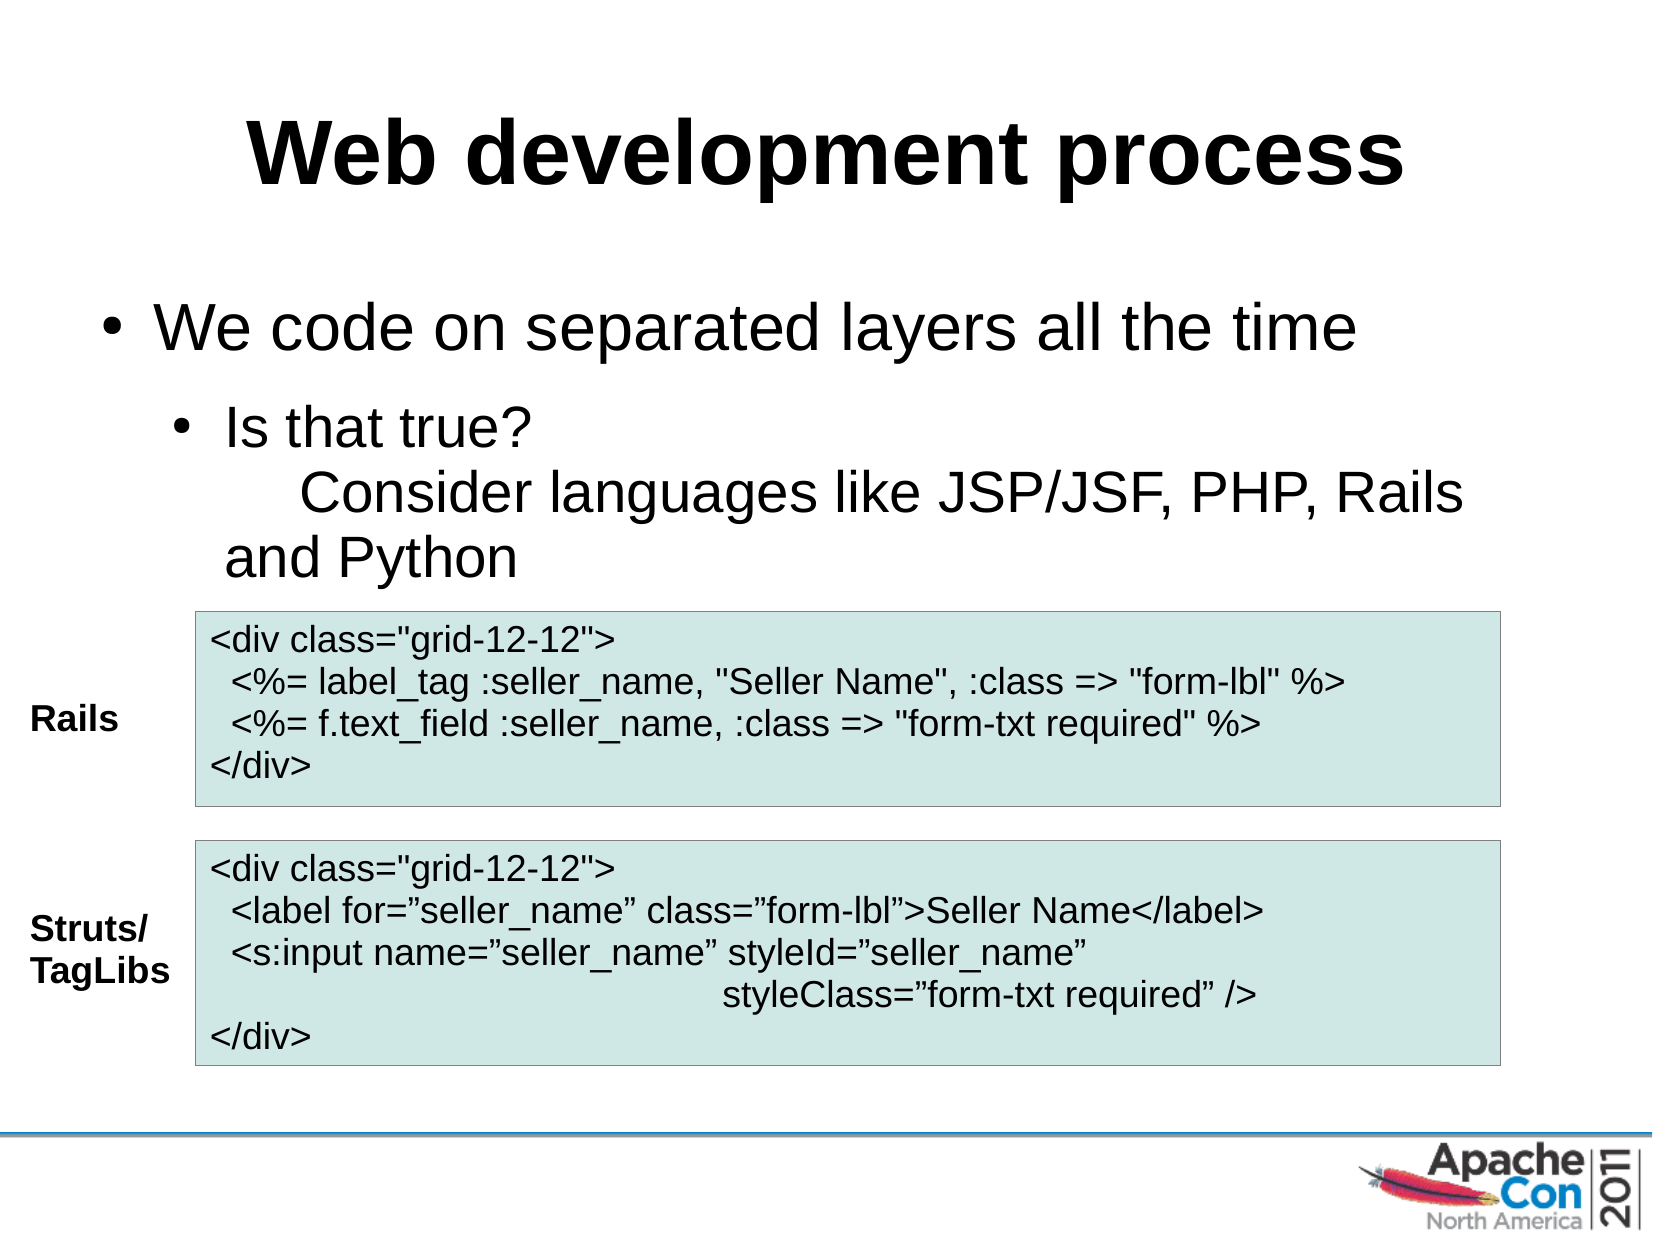

# Web development process
We code on separated layers all the time
Is that true?
	Consider languages like JSP/JSF, PHP, Rails and Python
<div class="grid-12-12">
 <%= label_tag :seller_name, "Seller Name", :class => "form-lbl" %>
 <%= f.text_field :seller_name, :class => "form-txt required" %>
</div>
Rails
<div class="grid-12-12">
 <label for=”seller_name” class=”form-lbl”>Seller Name</label>
 <s:input name=”seller_name” styleId=”seller_name”
 styleClass=”form-txt required” />
</div>
Struts/
TagLibs